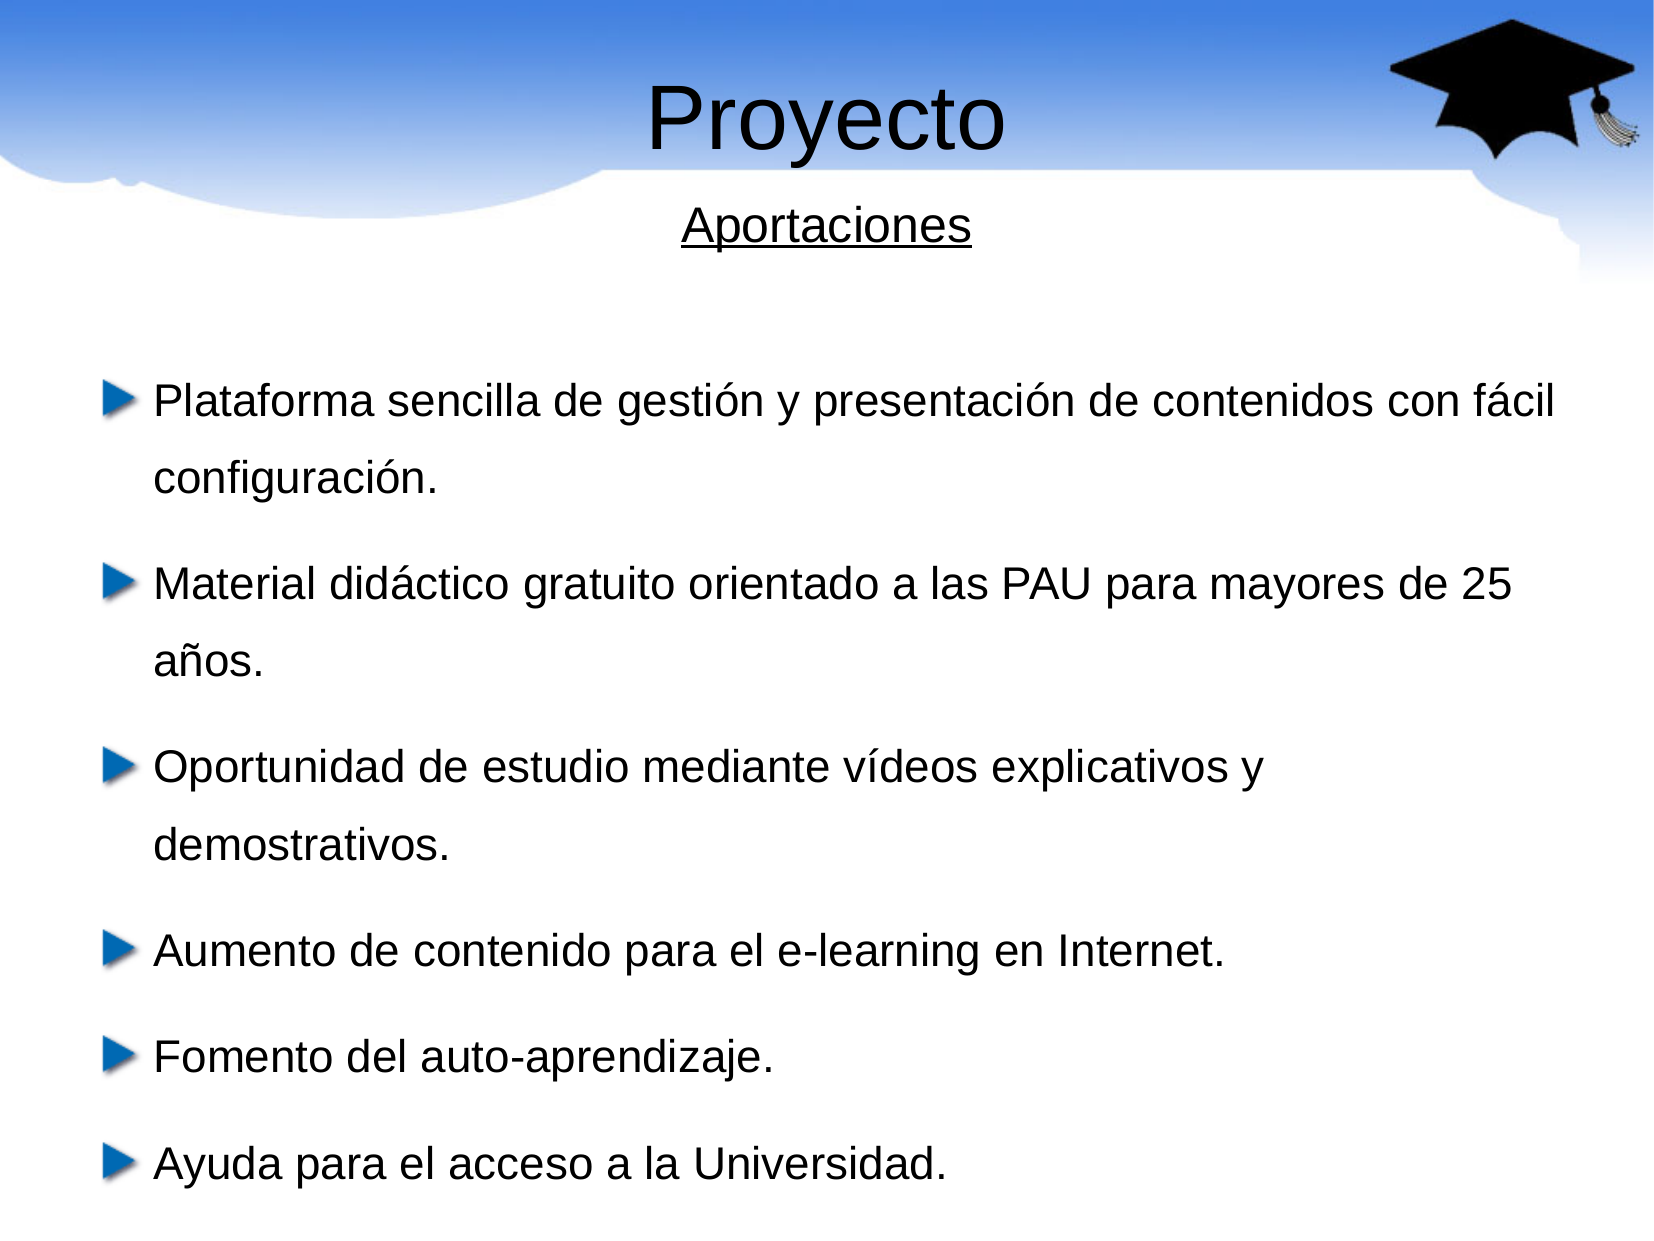

# Proyecto Aportaciones
Plataforma sencilla de gestión y presentación de contenidos con fácil configuración.
Material didáctico gratuito orientado a las PAU para mayores de 25 años.
Oportunidad de estudio mediante vídeos explicativos y demostrativos.
Aumento de contenido para el e-learning en Internet.
Fomento del auto-aprendizaje.
Ayuda para el acceso a la Universidad.